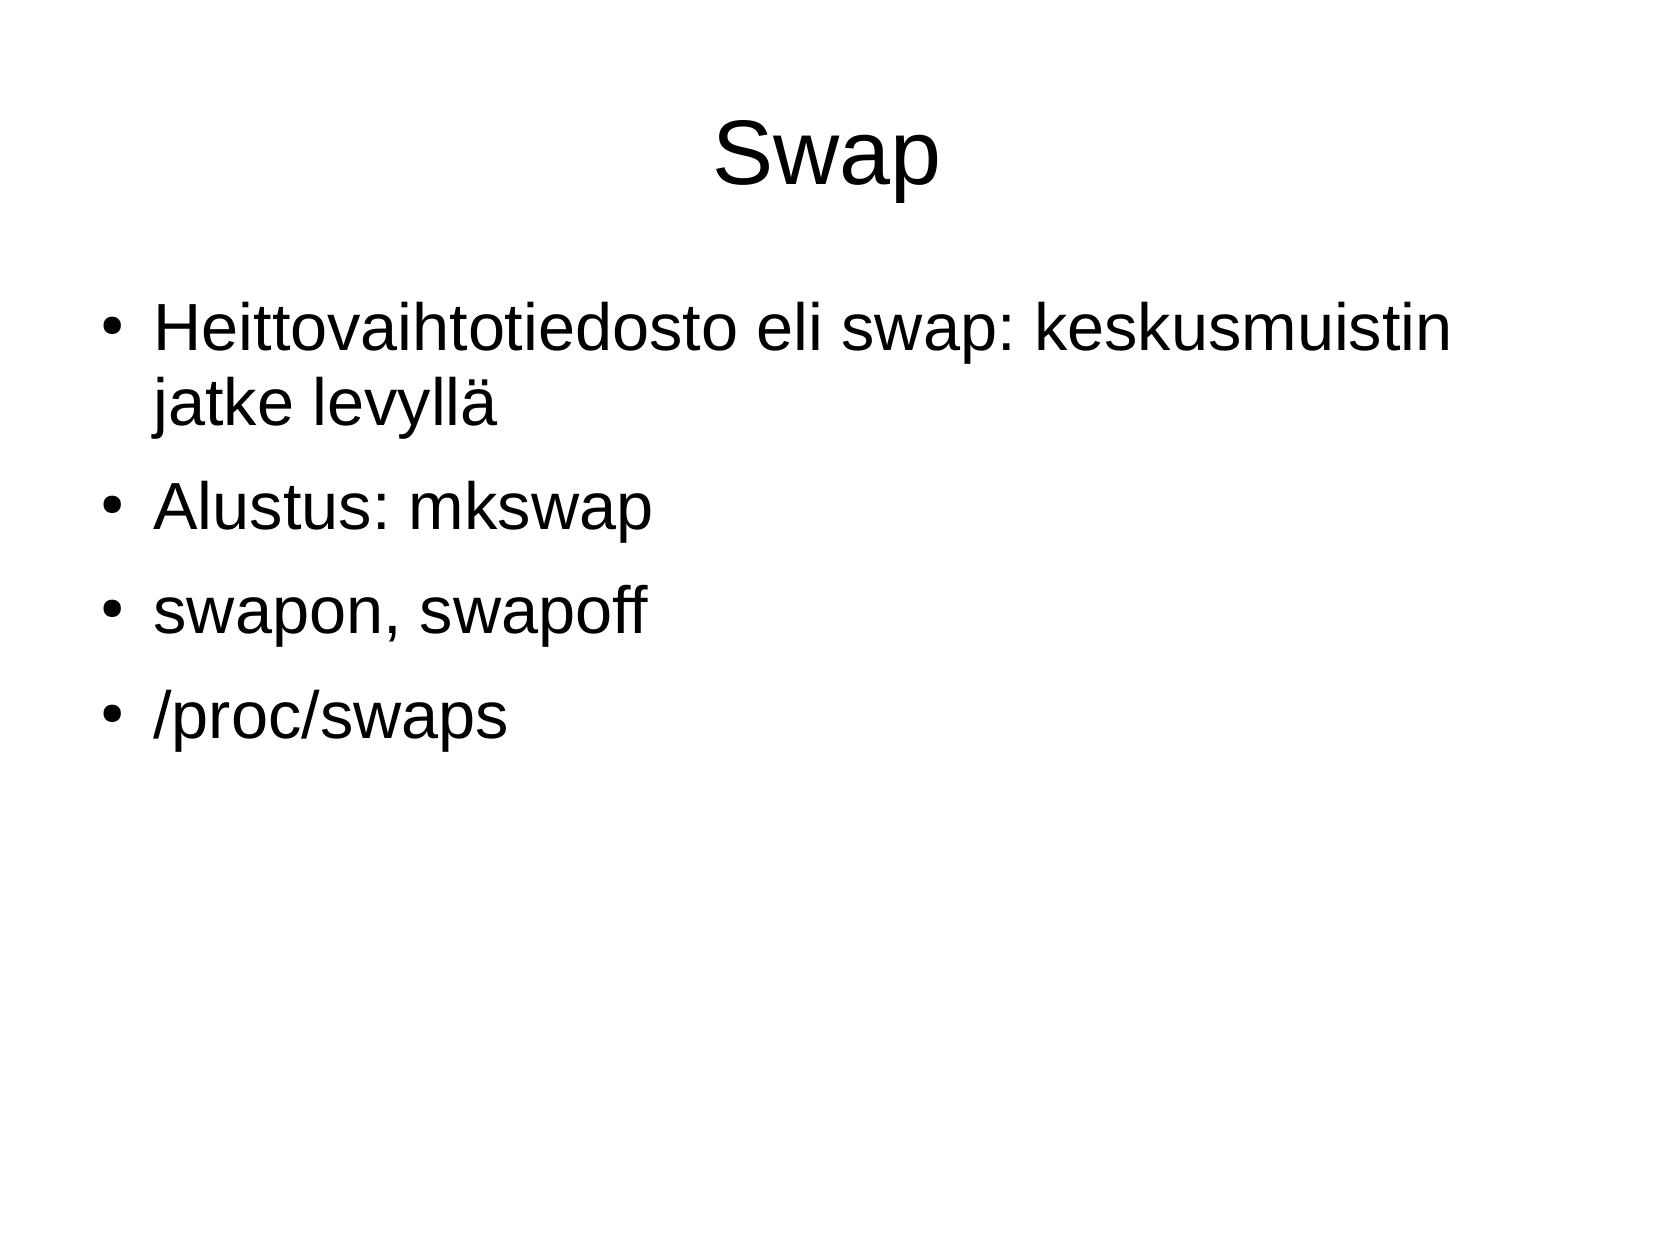

# Swap
Heittovaihtotiedosto eli swap: keskusmuistin jatke levyllä
Alustus: mkswap
swapon, swapoff
/proc/swaps